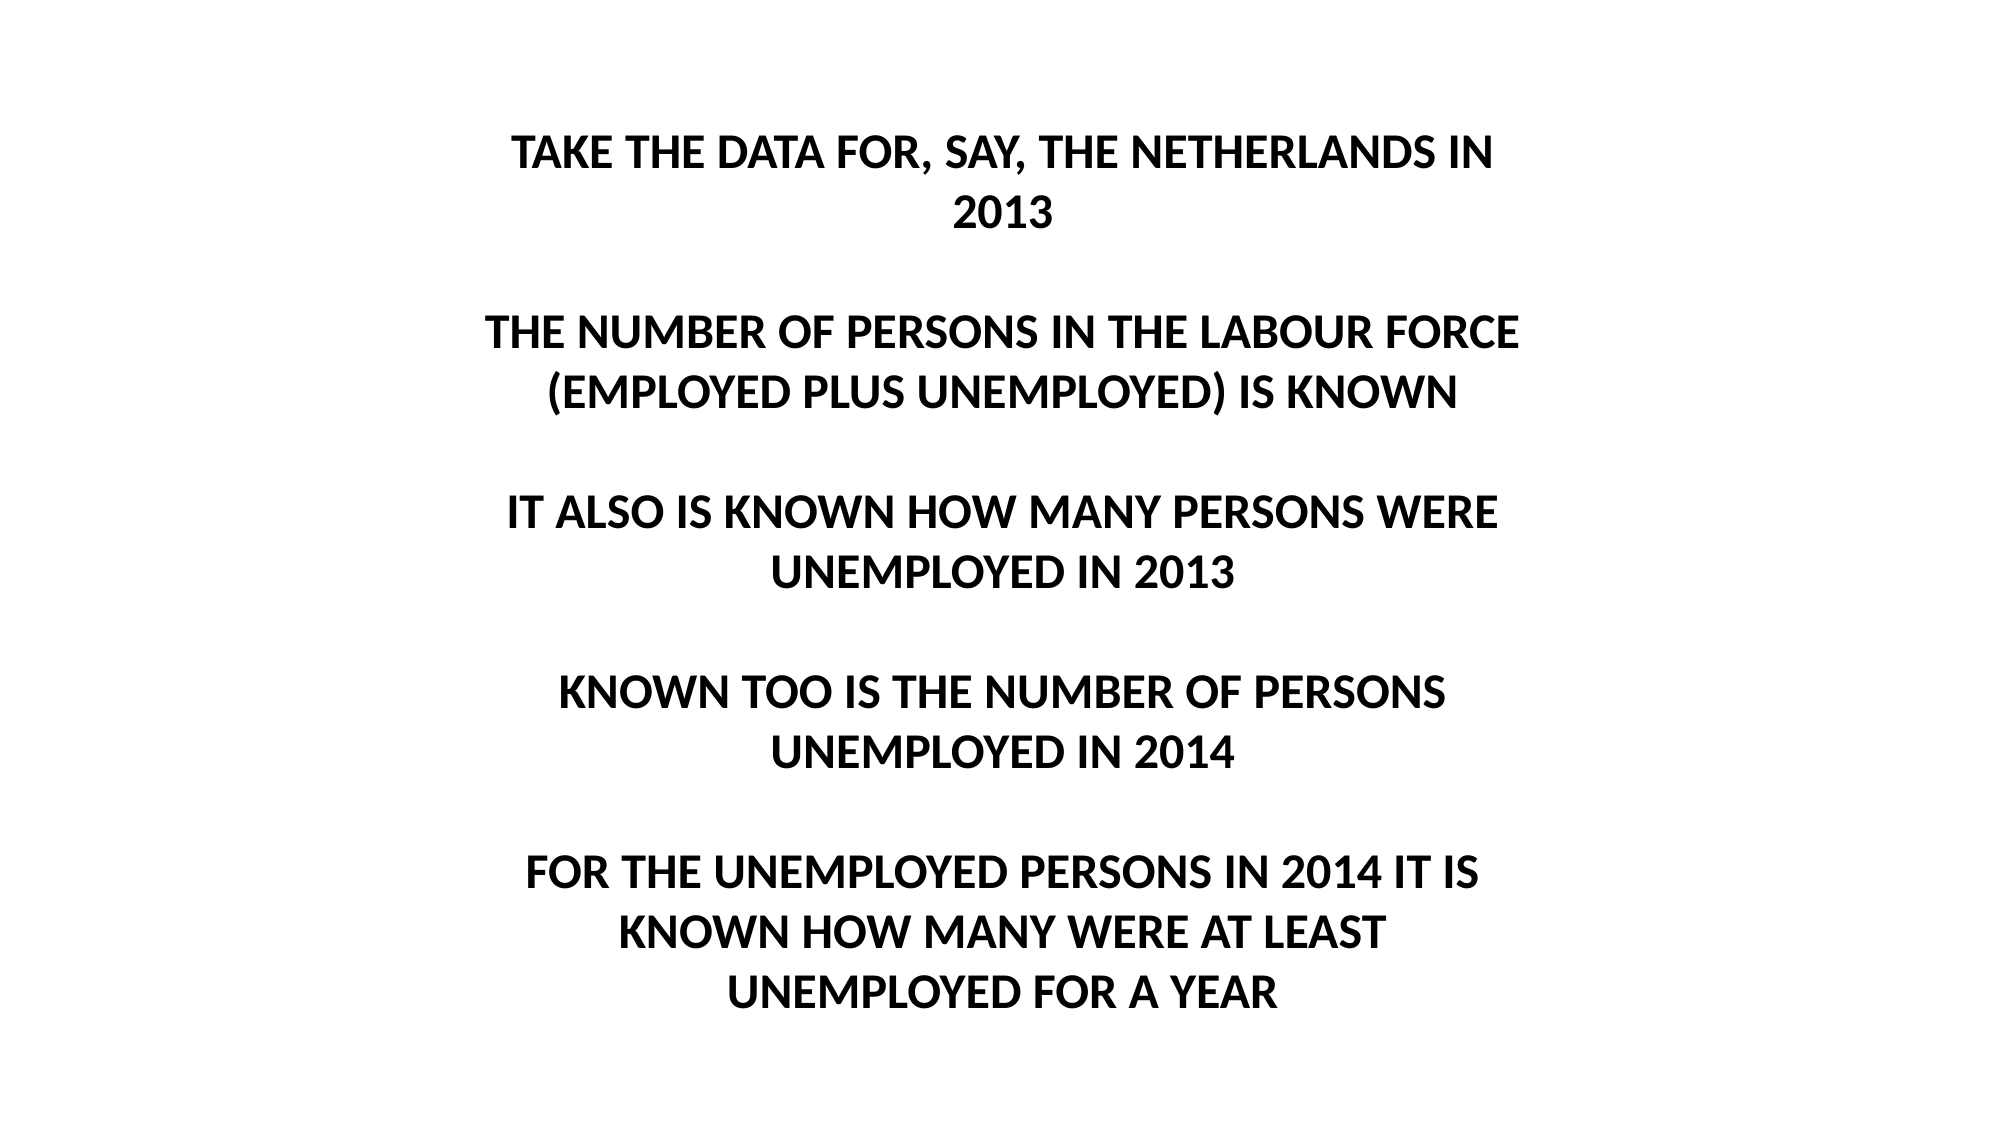

TAKE THE DATA FOR, SAY, THE NETHERLANDS IN 2013
THE NUMBER OF PERSONS IN THE LABOUR FORCE (EMPLOYED PLUS UNEMPLOYED) IS KNOWN
IT ALSO IS KNOWN HOW MANY PERSONS WERE UNEMPLOYED IN 2013
KNOWN TOO IS THE NUMBER OF PERSONS UNEMPLOYED IN 2014
FOR THE UNEMPLOYED PERSONS IN 2014 IT IS KNOWN HOW MANY WERE AT LEAST UNEMPLOYED FOR A YEAR